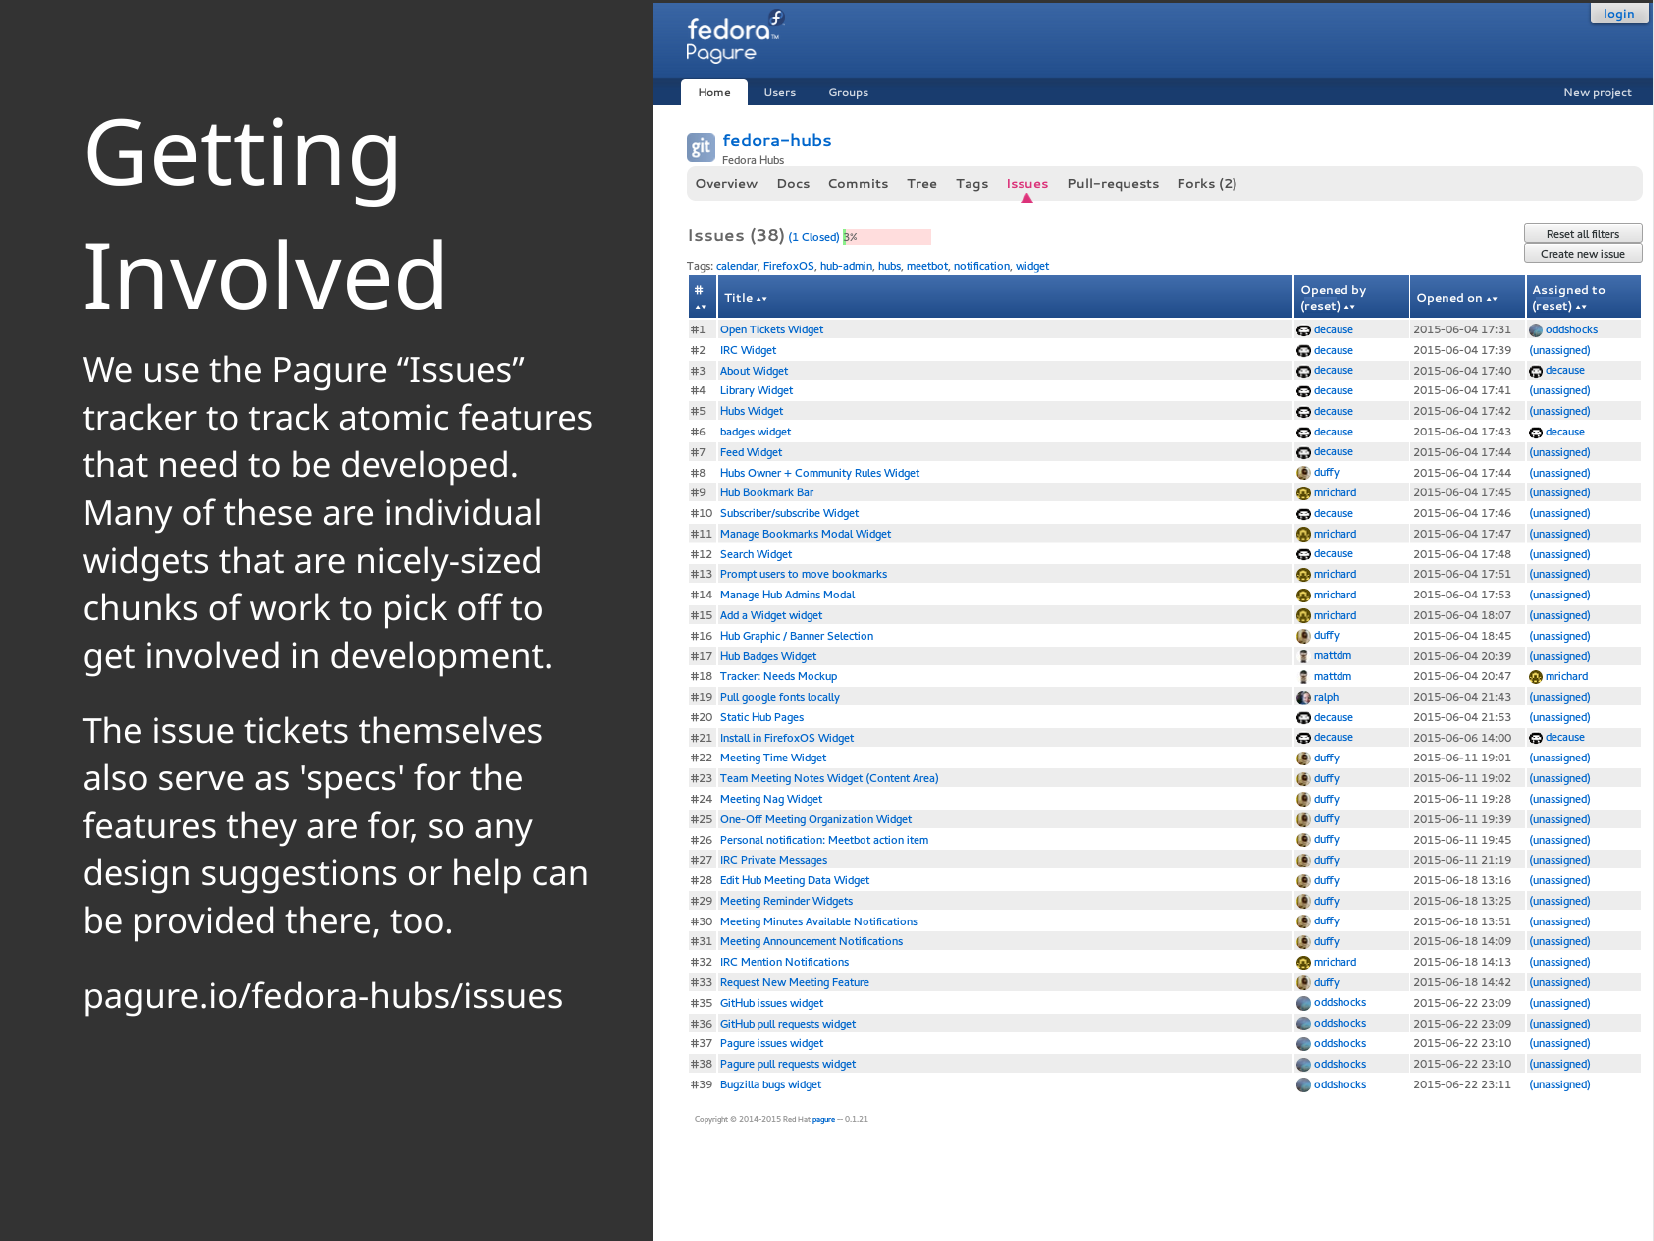

# Getting Involved
We use the Pagure “Issues” tracker to track atomic features that need to be developed. Many of these are individual widgets that are nicely-sized chunks of work to pick off to get involved in development.
The issue tickets themselves also serve as 'specs' for the features they are for, so any design suggestions or help can be provided there, too.
pagure.io/fedora-hubs/issues